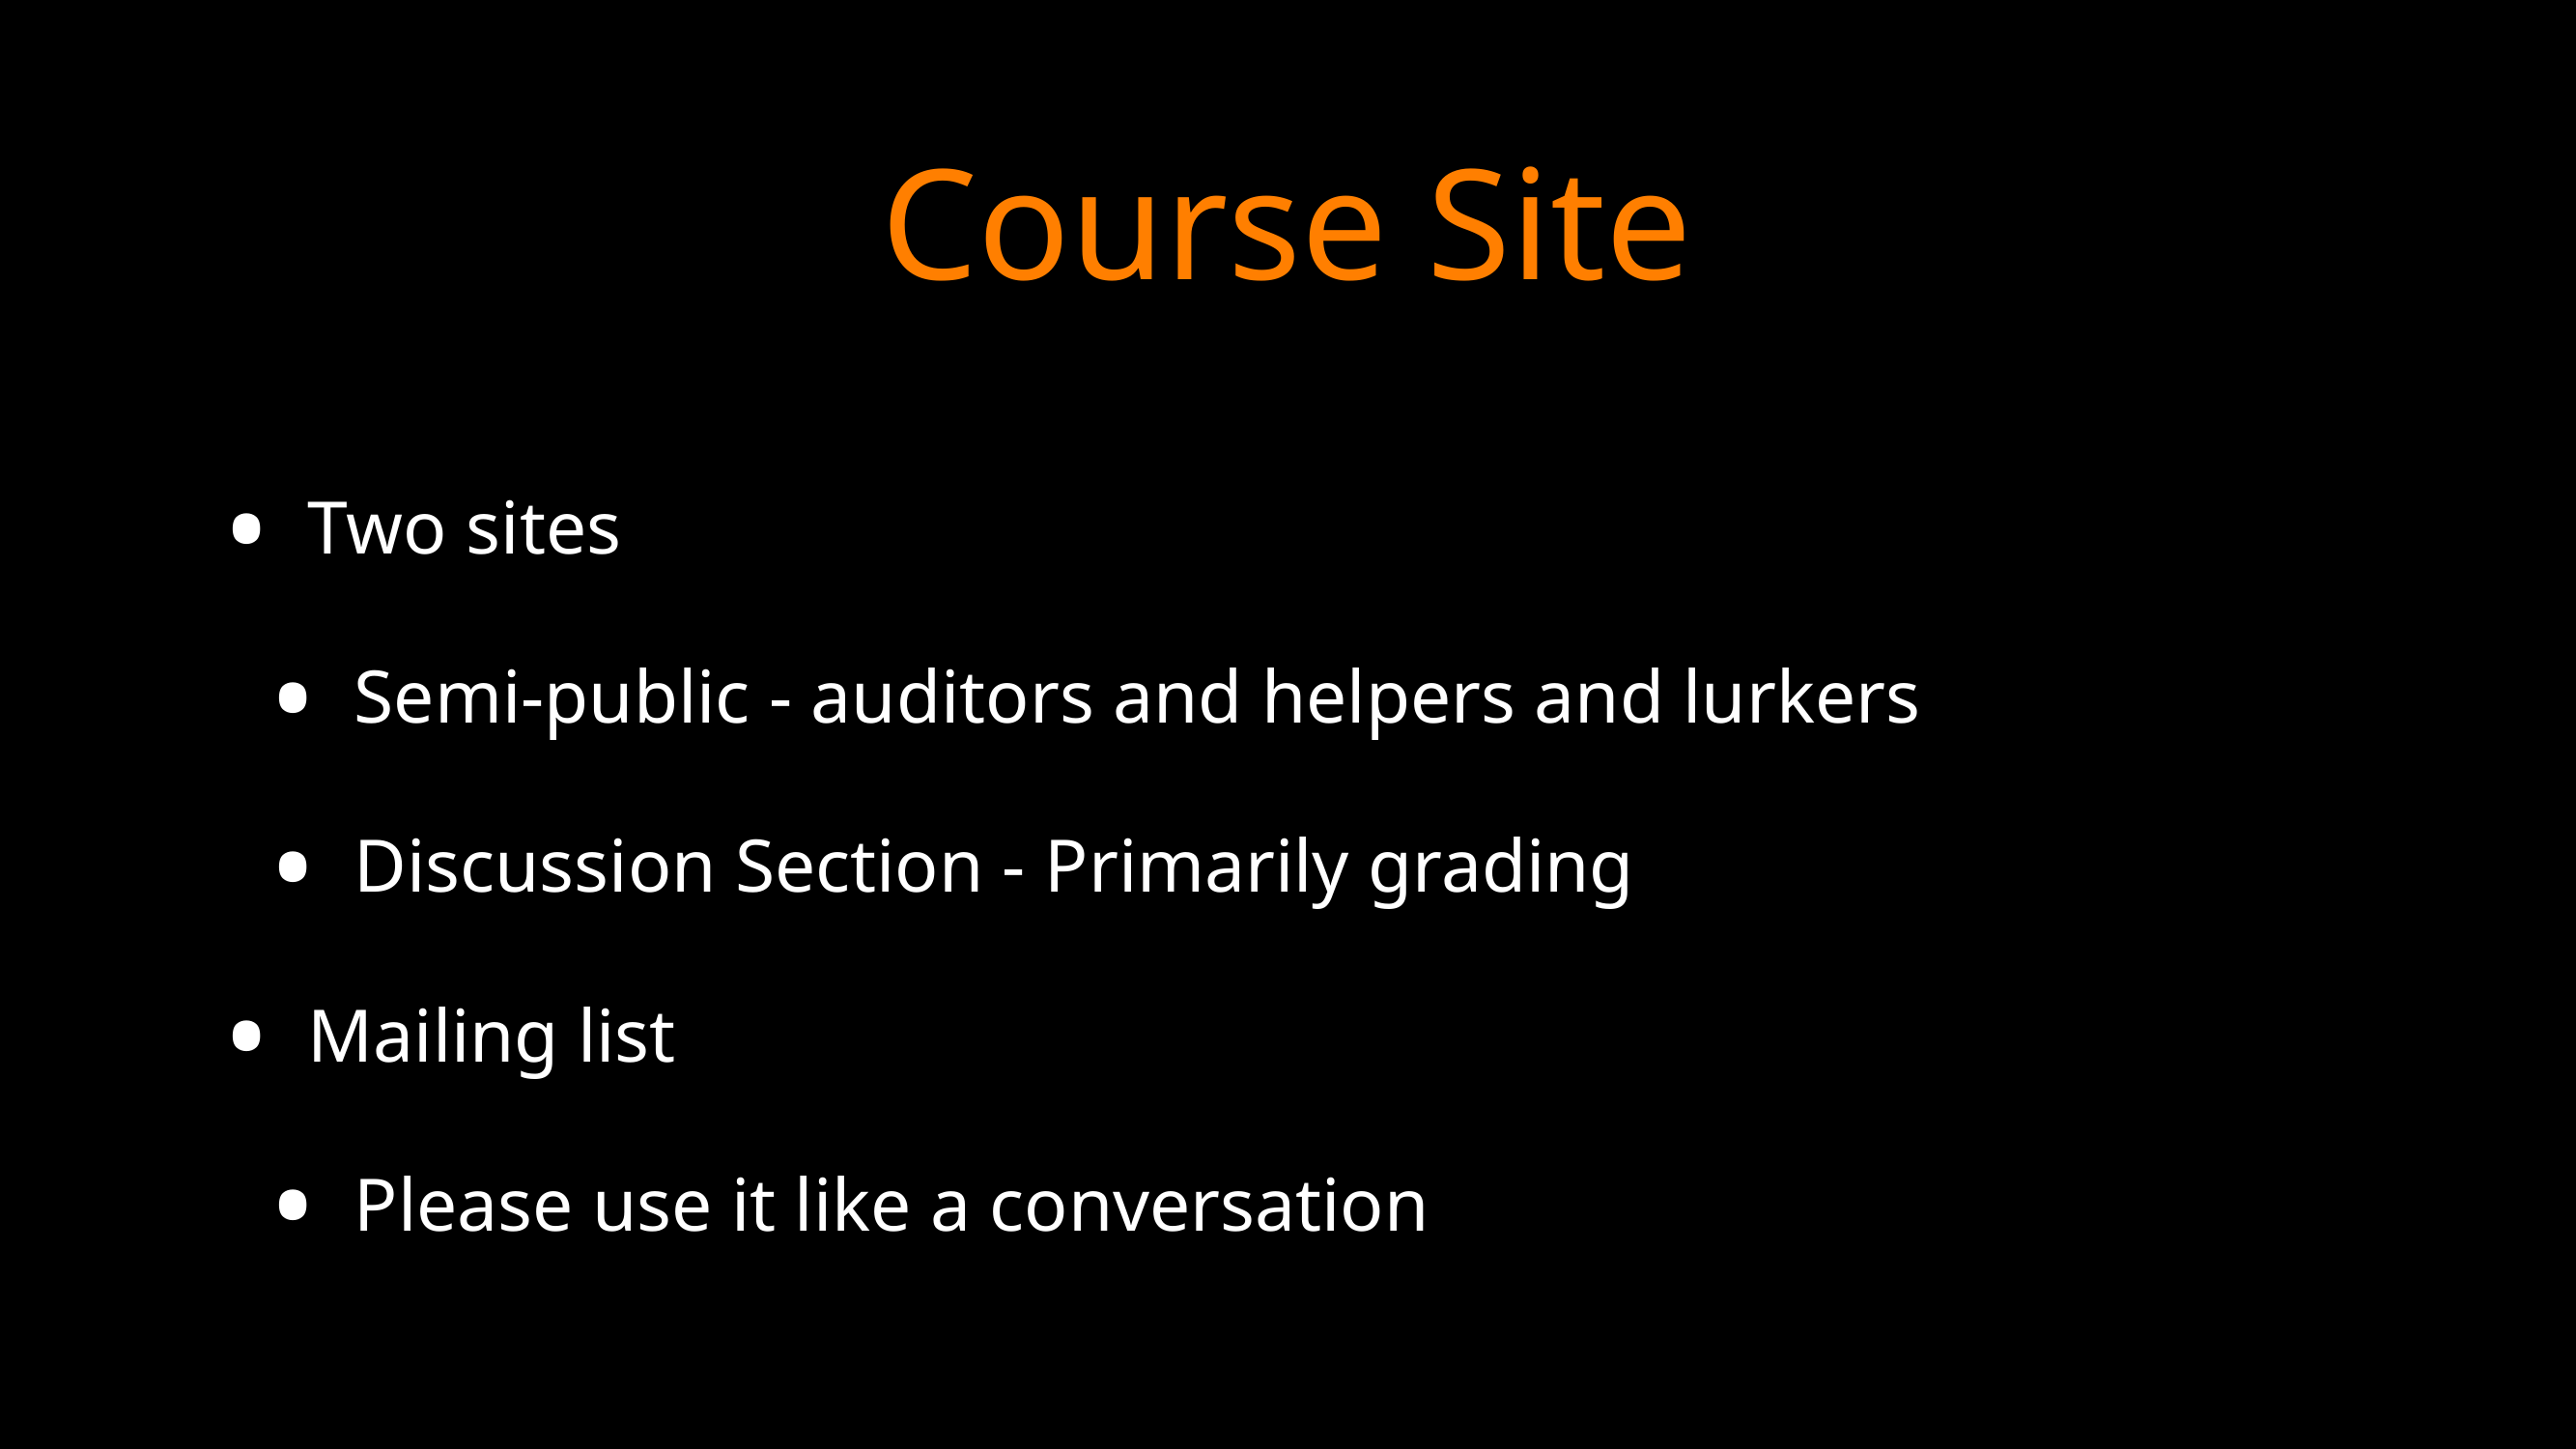

# Course Site
Two sites
Semi-public - auditors and helpers and lurkers
Discussion Section - Primarily grading
Mailing list
Please use it like a conversation